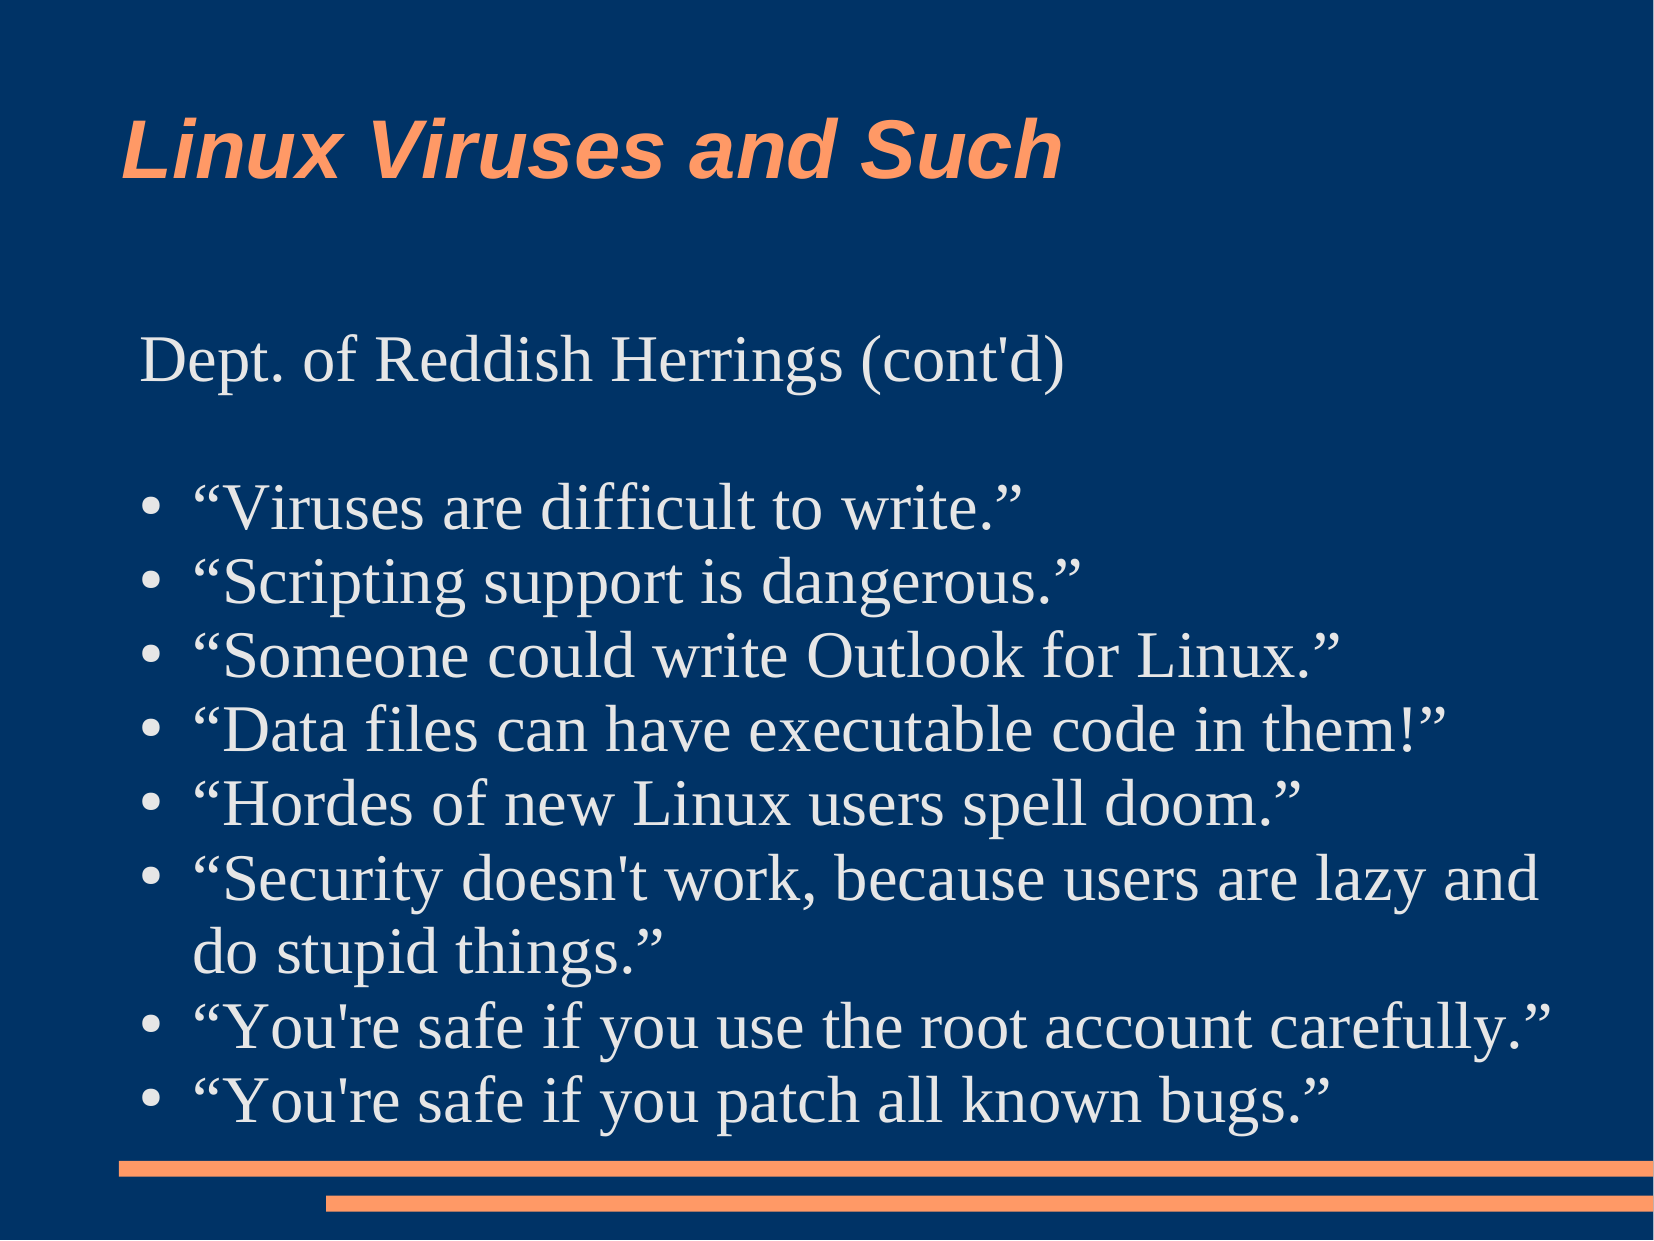

# Linux Viruses and Such
Dept. of Reddish Herrings (cont'd)
“Viruses are difficult to write.”
“Scripting support is dangerous.”
“Someone could write Outlook for Linux.”
“Data files can have executable code in them!”
“Hordes of new Linux users spell doom.”
“Security doesn't work, because users are lazy and do stupid things.”
“You're safe if you use the root account carefully.”
“You're safe if you patch all known bugs.”